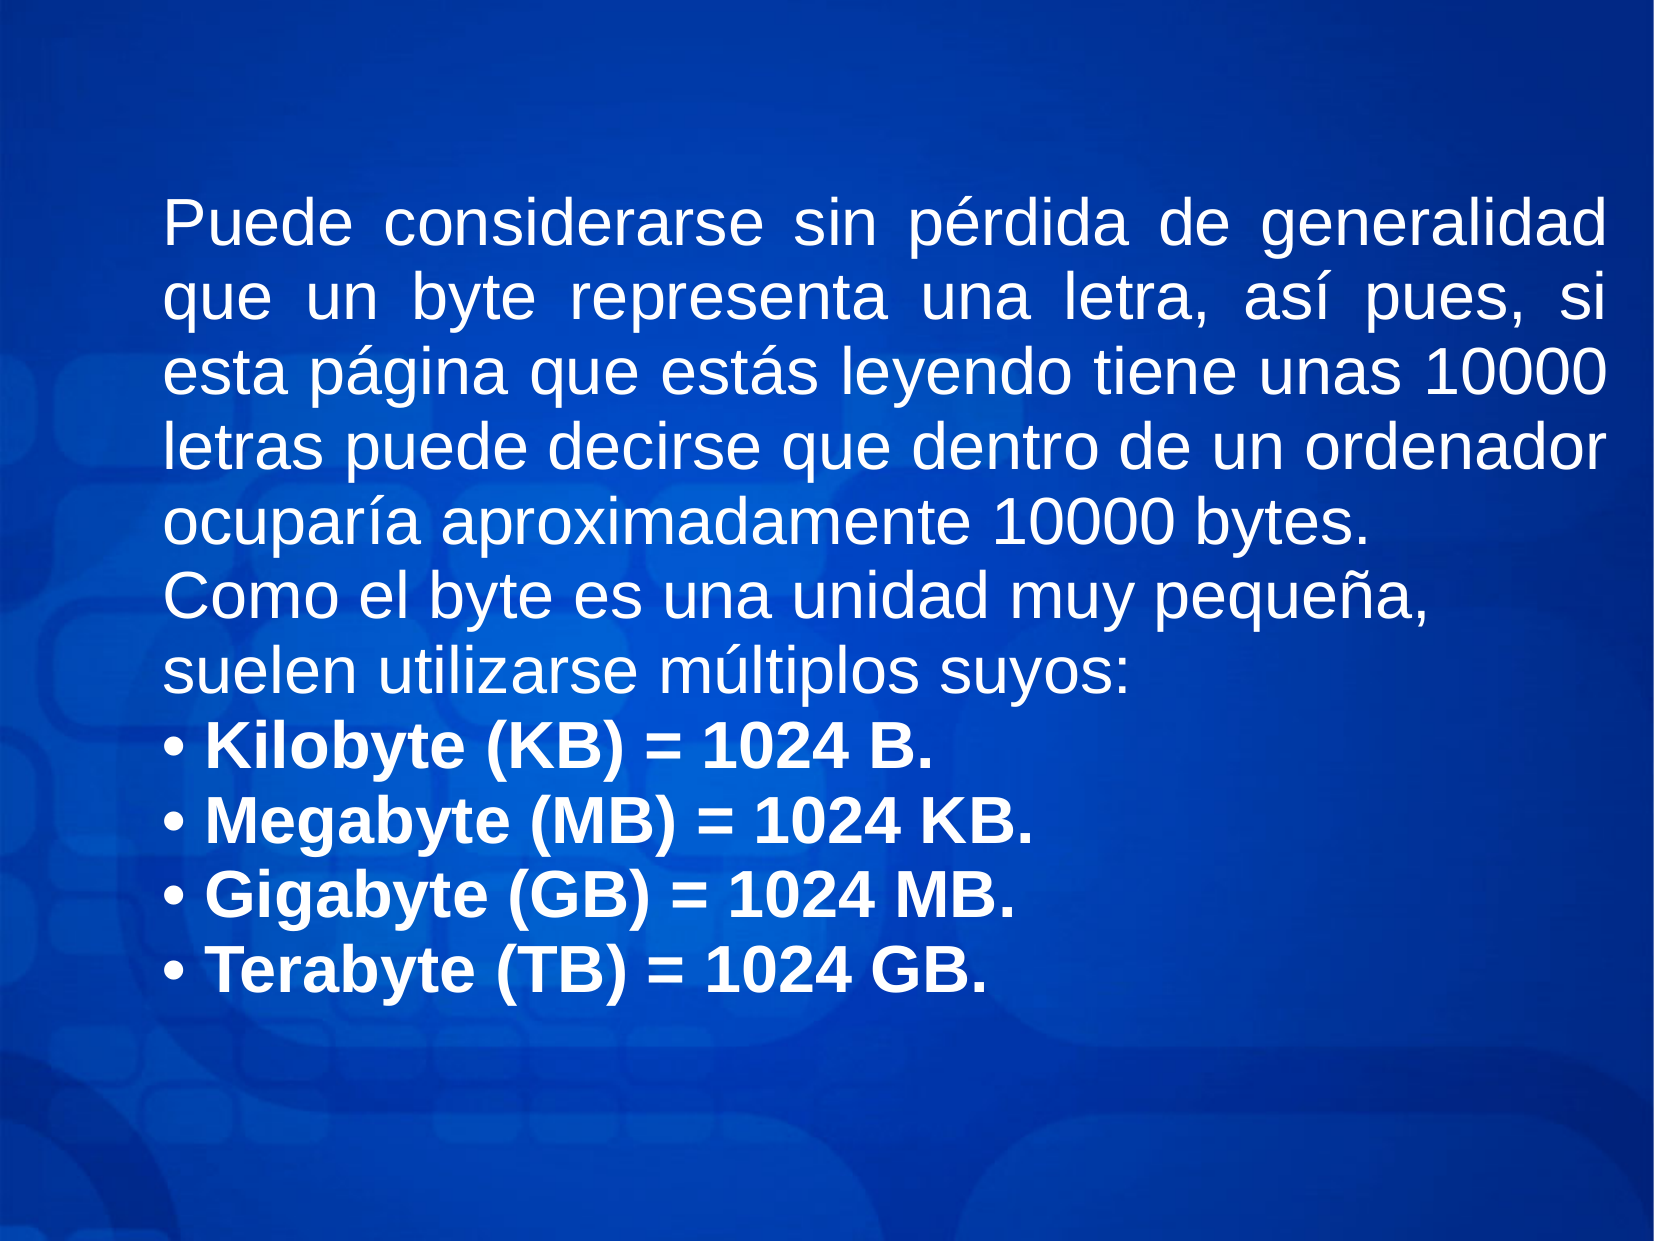

Puede considerarse sin pérdida de generalidad que un byte representa una letra, así pues, si esta página que estás leyendo tiene unas 10000 letras puede decirse que dentro de un ordenador ocuparía aproximadamente 10000 bytes.
Como el byte es una unidad muy pequeña, suelen utilizarse múltiplos suyos:
• Kilobyte (KB) = 1024 B.
• Megabyte (MB) = 1024 KB.
• Gigabyte (GB) = 1024 MB.
• Terabyte (TB) = 1024 GB.